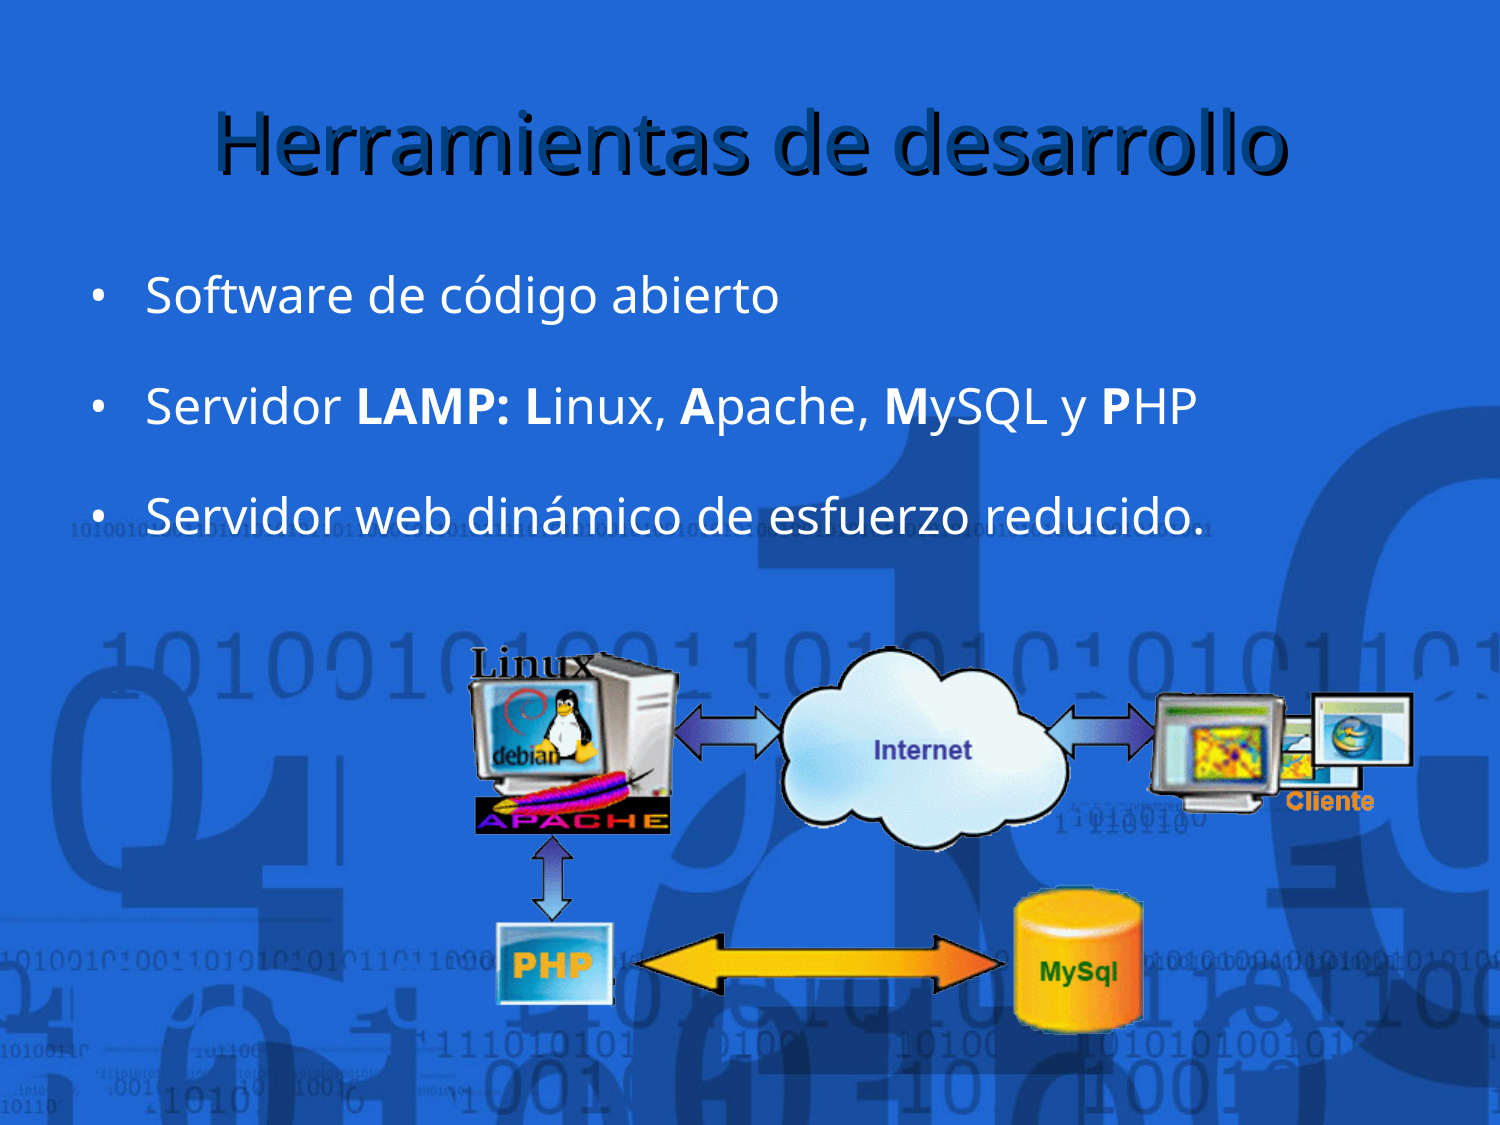

# Herramientas de desarrollo
Software de código abierto
Servidor LAMP: Linux, Apache, MySQL y PHP
Servidor web dinámico de esfuerzo reducido.